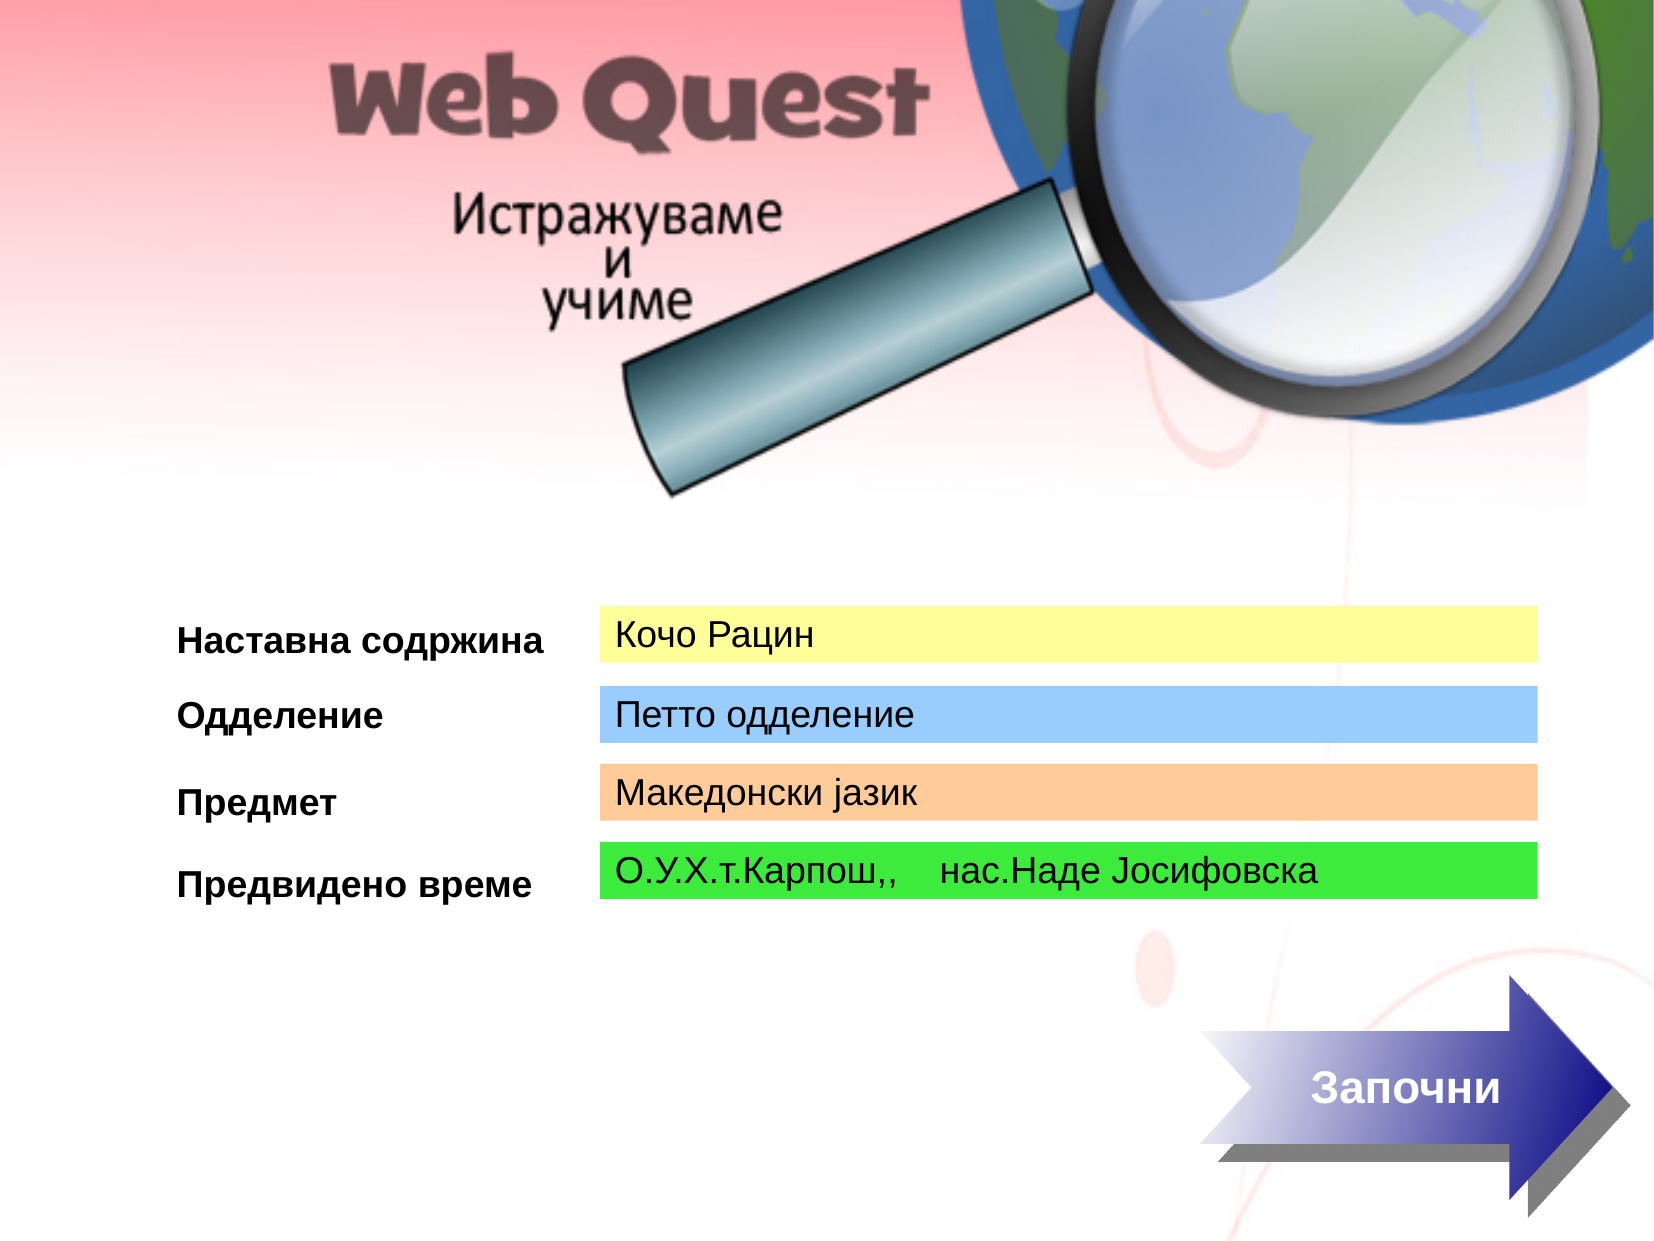

#
Кочо Рацин
Наставна содржина
Петто одделение
Одделение
Македонски јазик
Предмет
O.У.Х.т.Карпош,, нас.Наде Јосифовска
Предвидено време
Започни